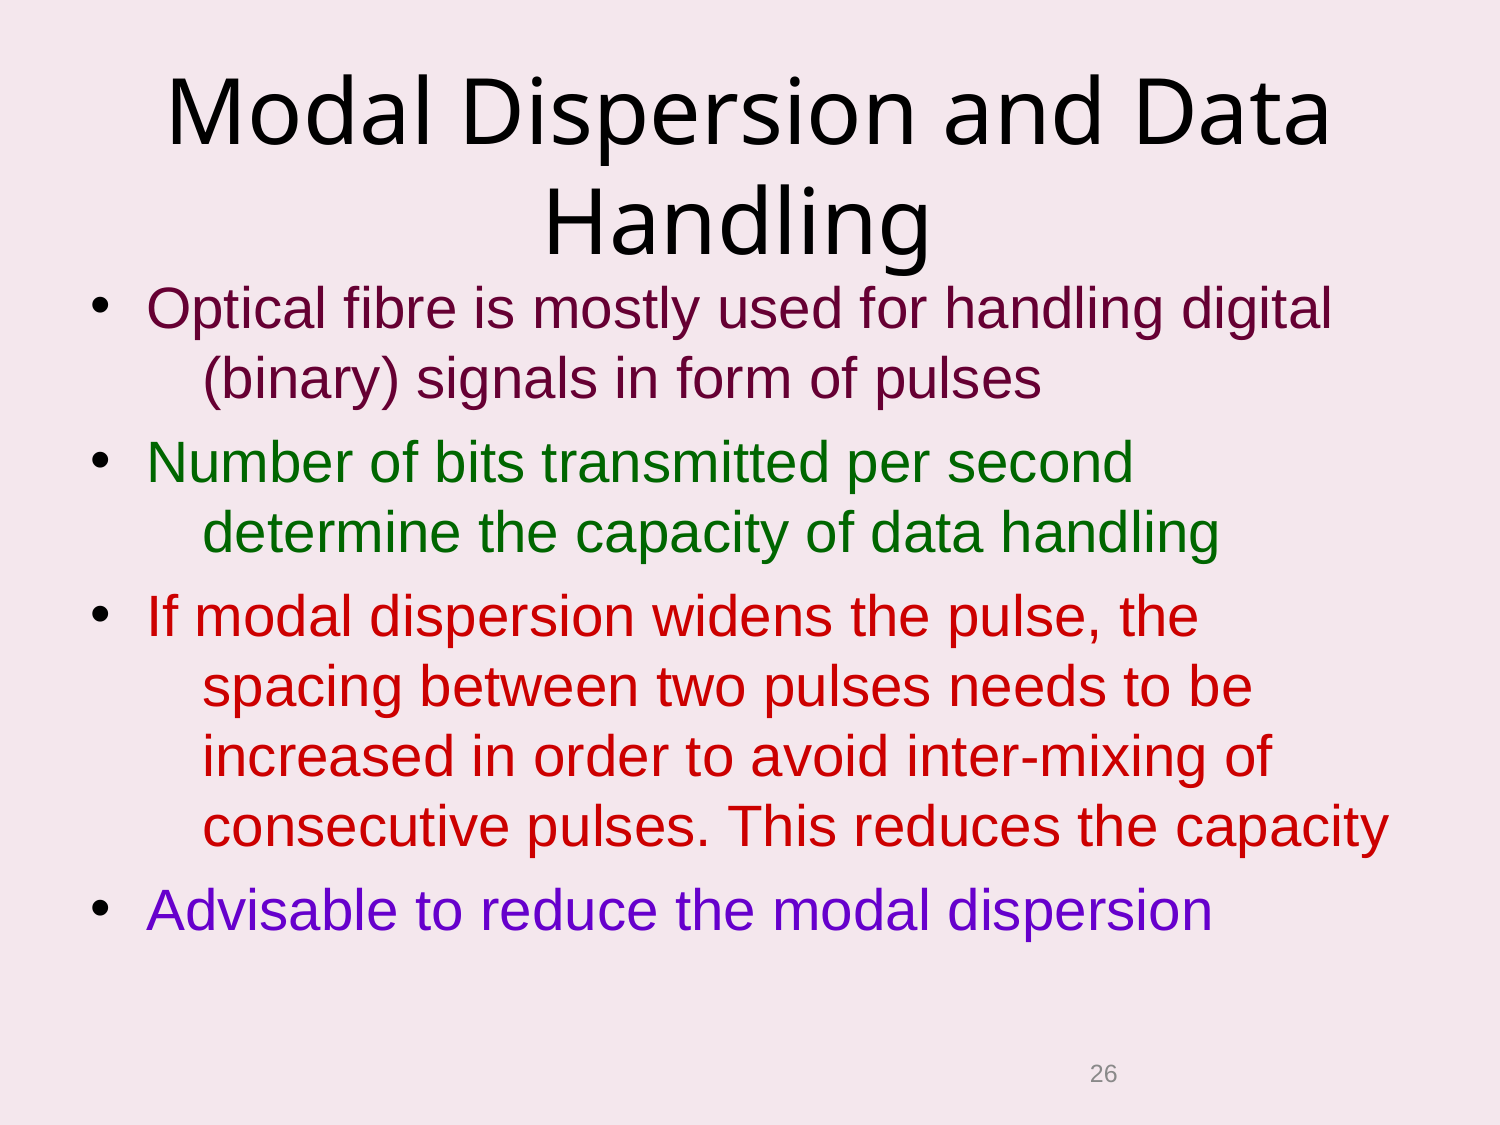

# Modal Dispersion and Data Handling
Optical fibre is mostly used for handling digital (binary) signals in form of pulses
Number of bits transmitted per second determine the capacity of data handling
If modal dispersion widens the pulse, the spacing between two pulses needs to be increased in order to avoid inter-mixing of consecutive pulses. This reduces the capacity
Advisable to reduce the modal dispersion